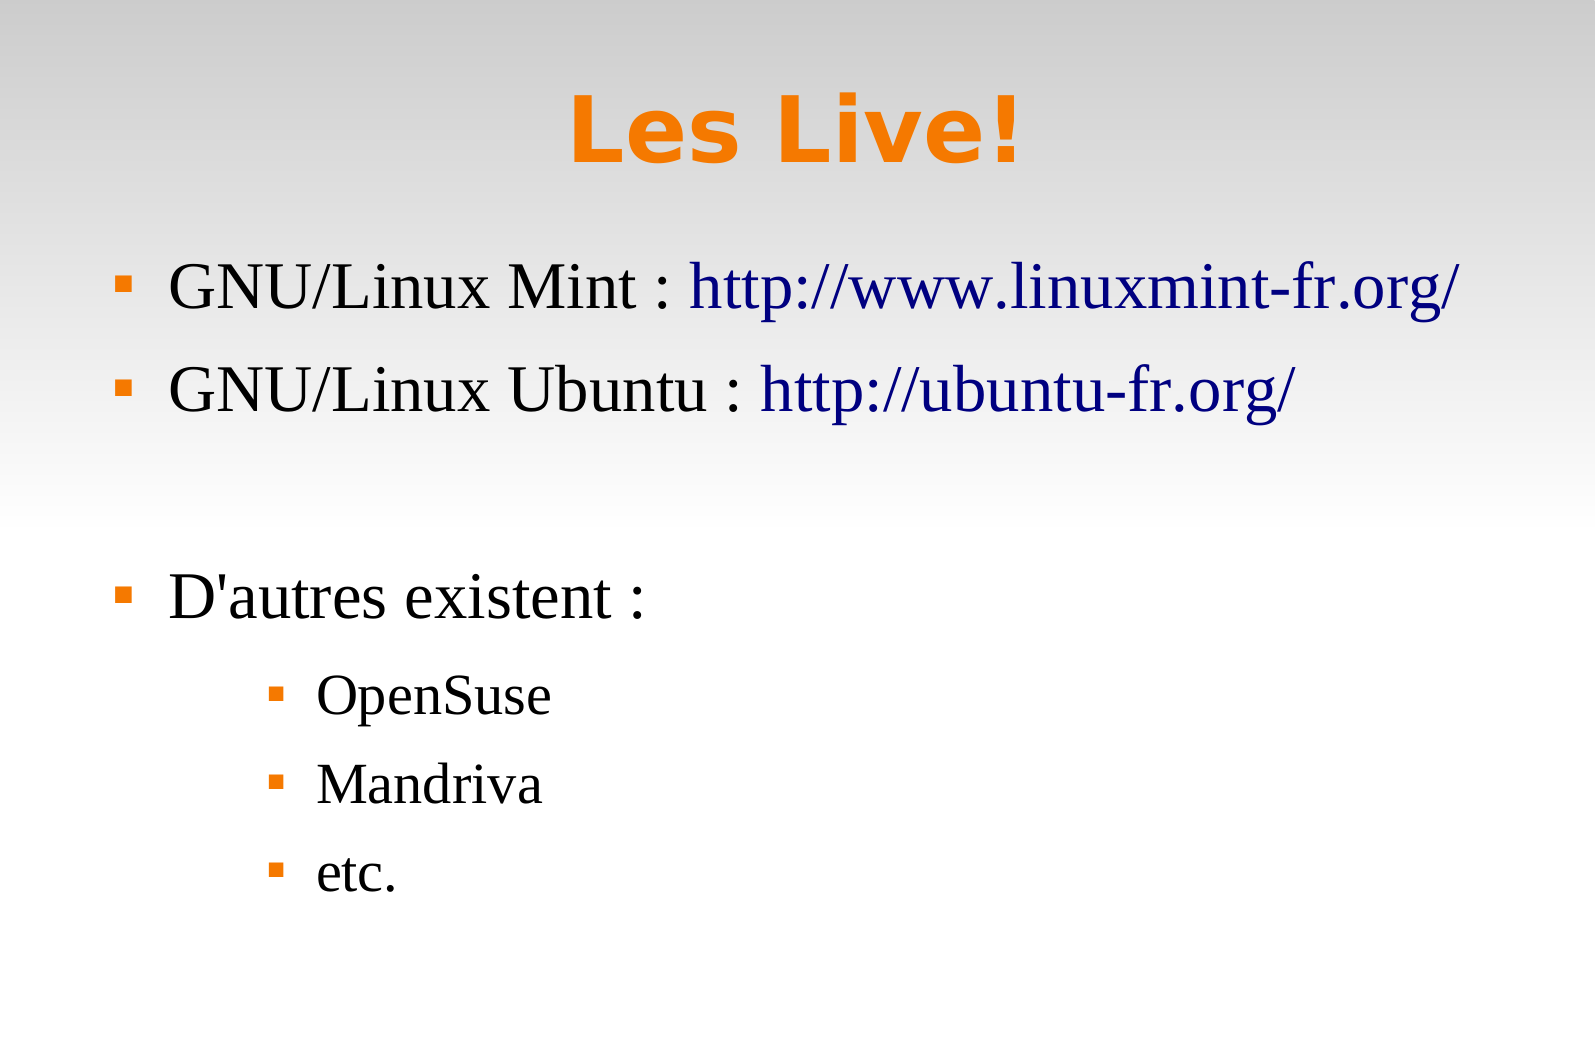

# Les Live!
GNU/Linux Mint : http://www.linuxmint-fr.org/
GNU/Linux Ubuntu : http://ubuntu-fr.org/
D'autres existent :
OpenSuse
Mandriva
etc.